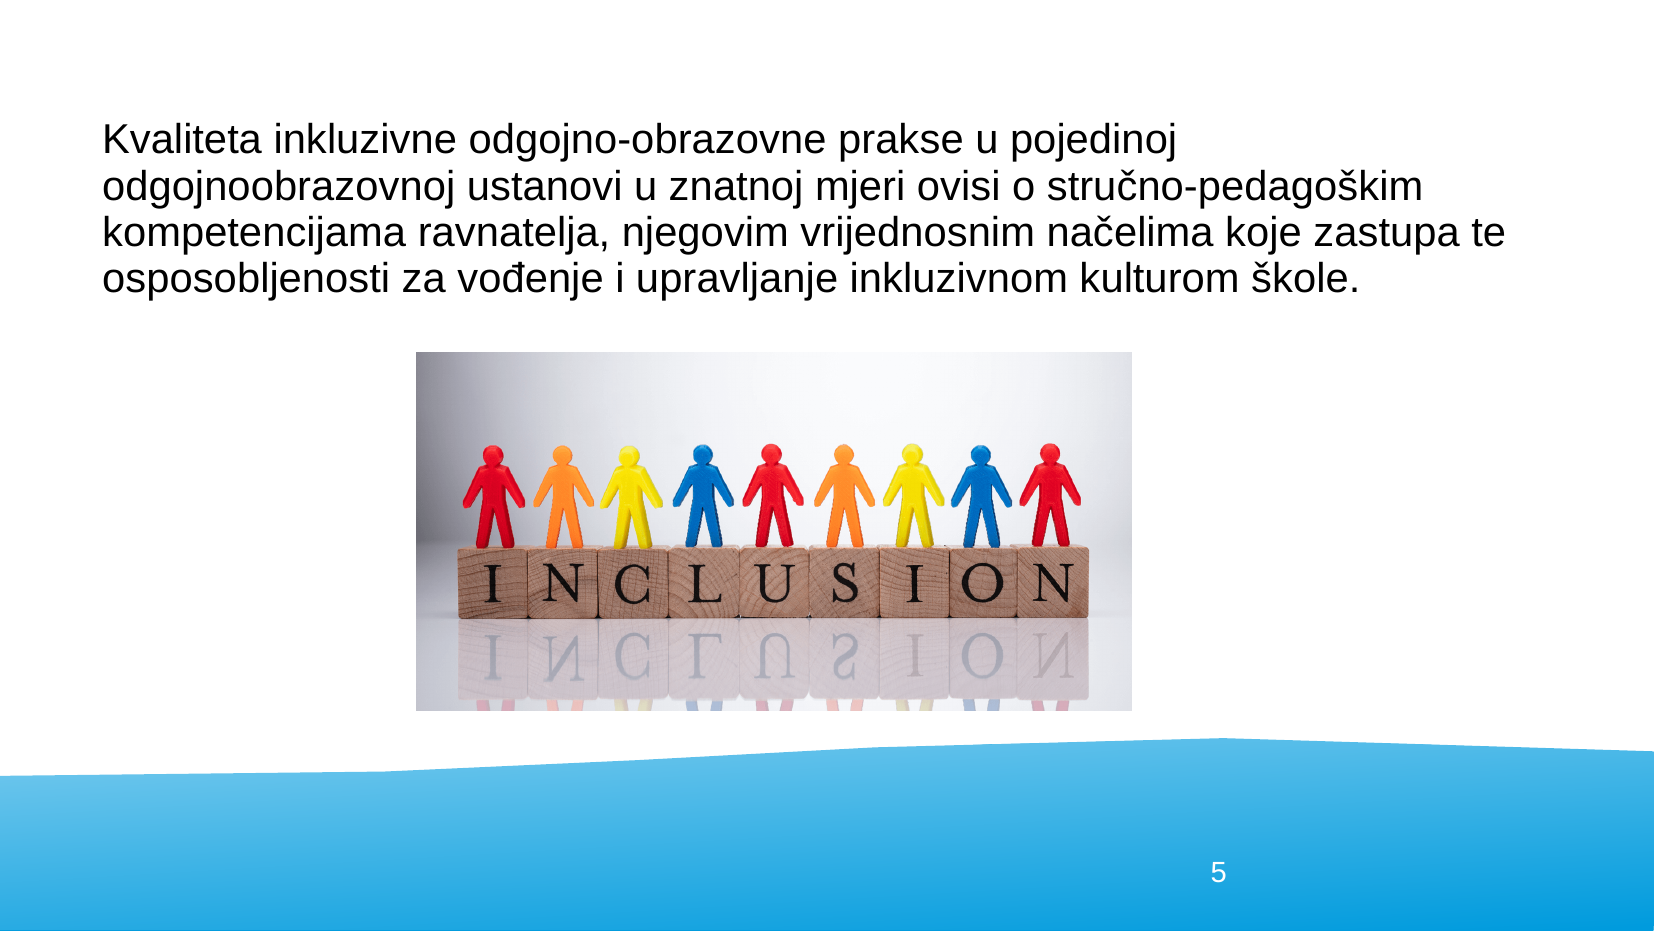

Kvaliteta inkluzivne odgojno-obrazovne prakse u pojedinoj odgojnoobrazovnoj ustanovi u znatnoj mjeri ovisi o stručno-pedagoškim kompetencijama ravnatelja, njegovim vrijednosnim načelima koje zastupa te osposobljenosti za vođenje i upravljanje inkluzivnom kulturom škole.